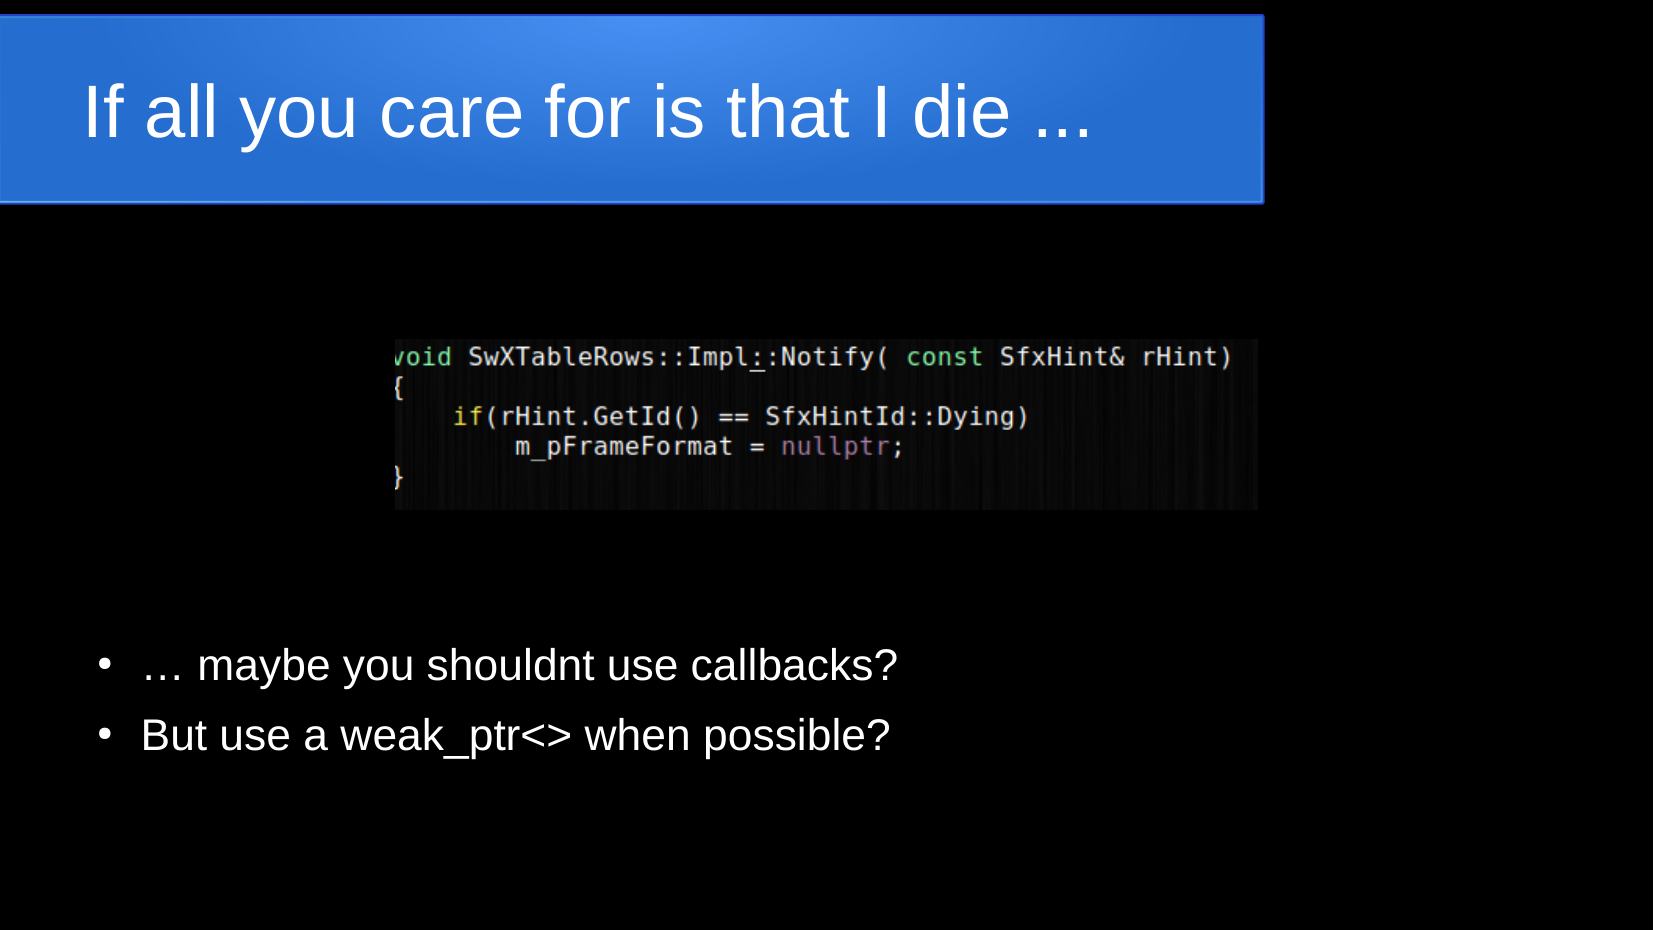

# If all you care for is that I die ...
… maybe you shouldnt use callbacks?
But use a weak_ptr<> when possible?